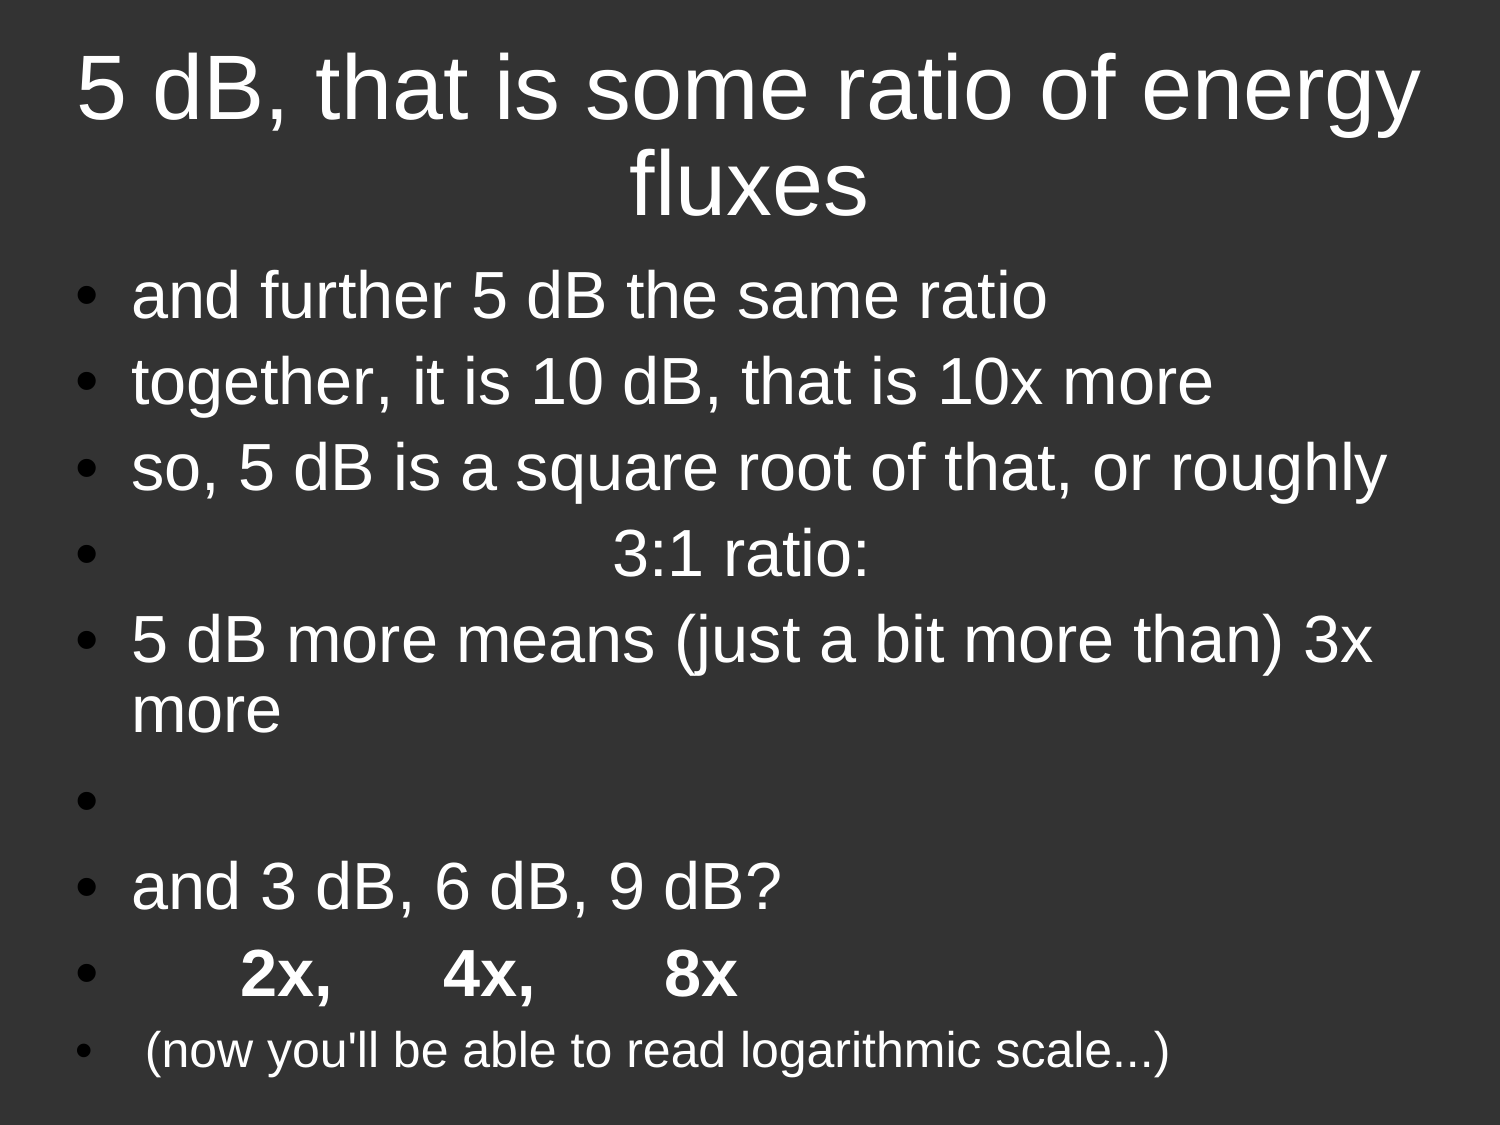

# 5 dB, that is some ratio of energy fluxes
and further 5 dB the same ratio
together, it is 10 dB, that is 10x more
so, 5 dB is a square root of that, or roughly
 3:1 ratio:
5 dB more means (just a bit more than) 3x more
and 3 dB, 6 dB, 9 dB?
		 2x, 		4x, 		8x
 (now you'll be able to read logarithmic scale...)